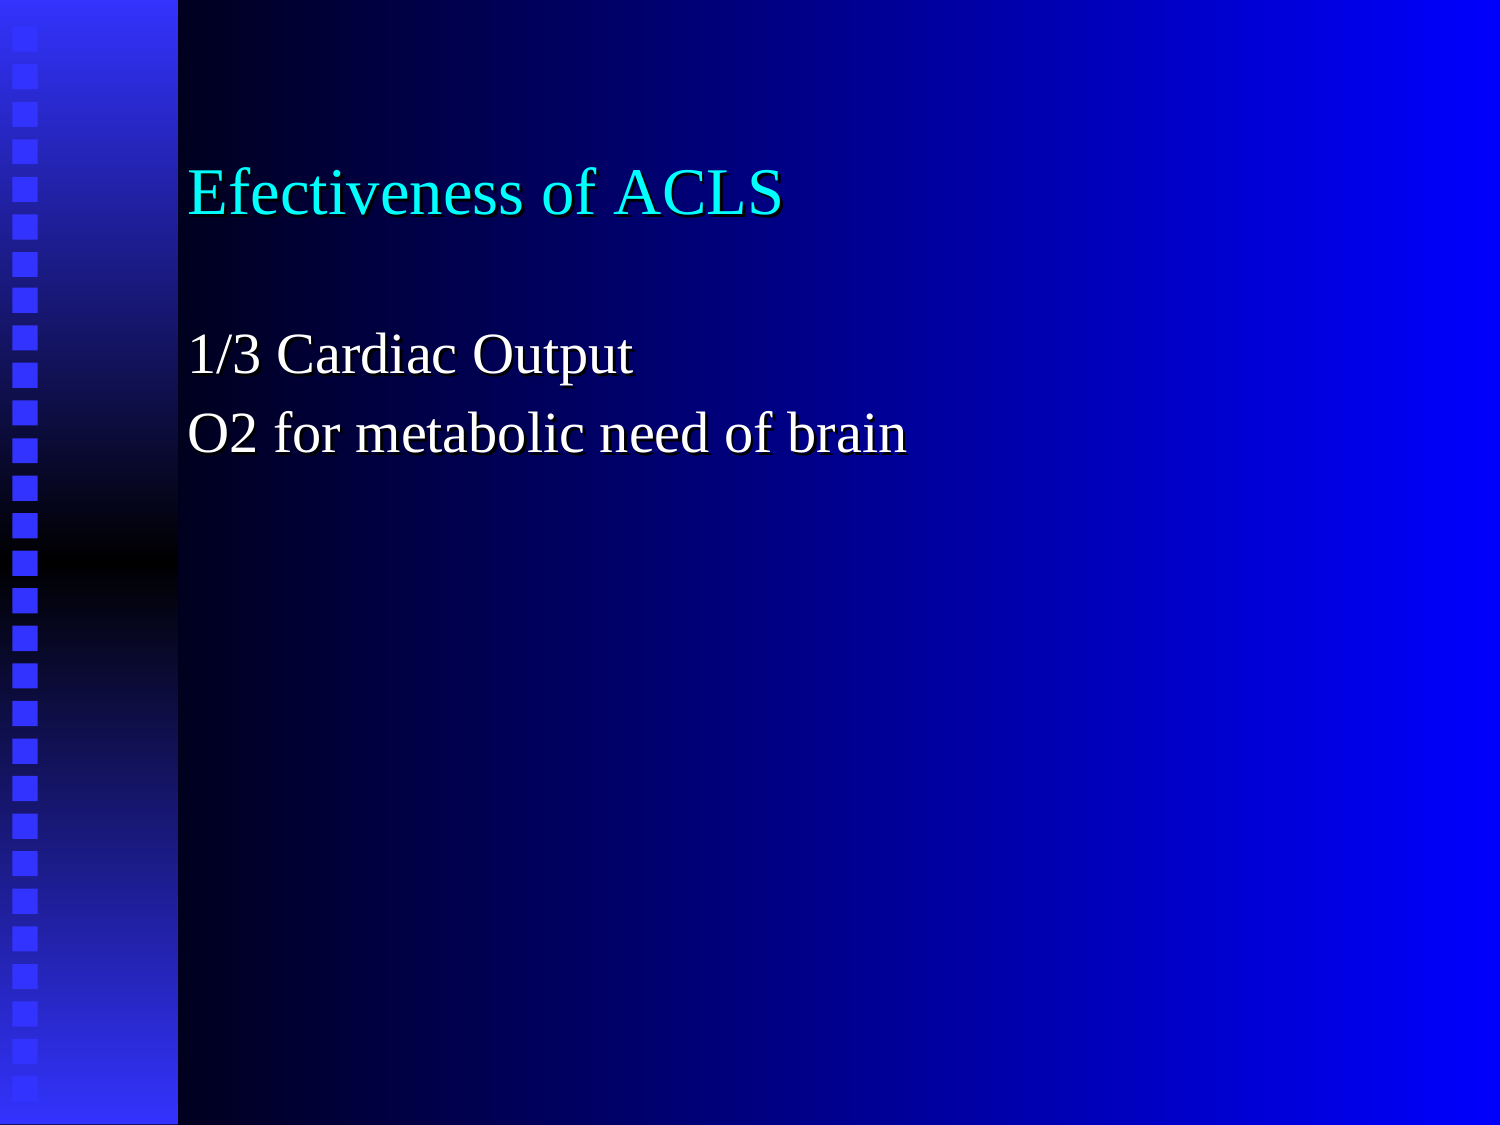

# Efectiveness of ACLS
1/3 Cardiac Output
O2 for metabolic need of brain